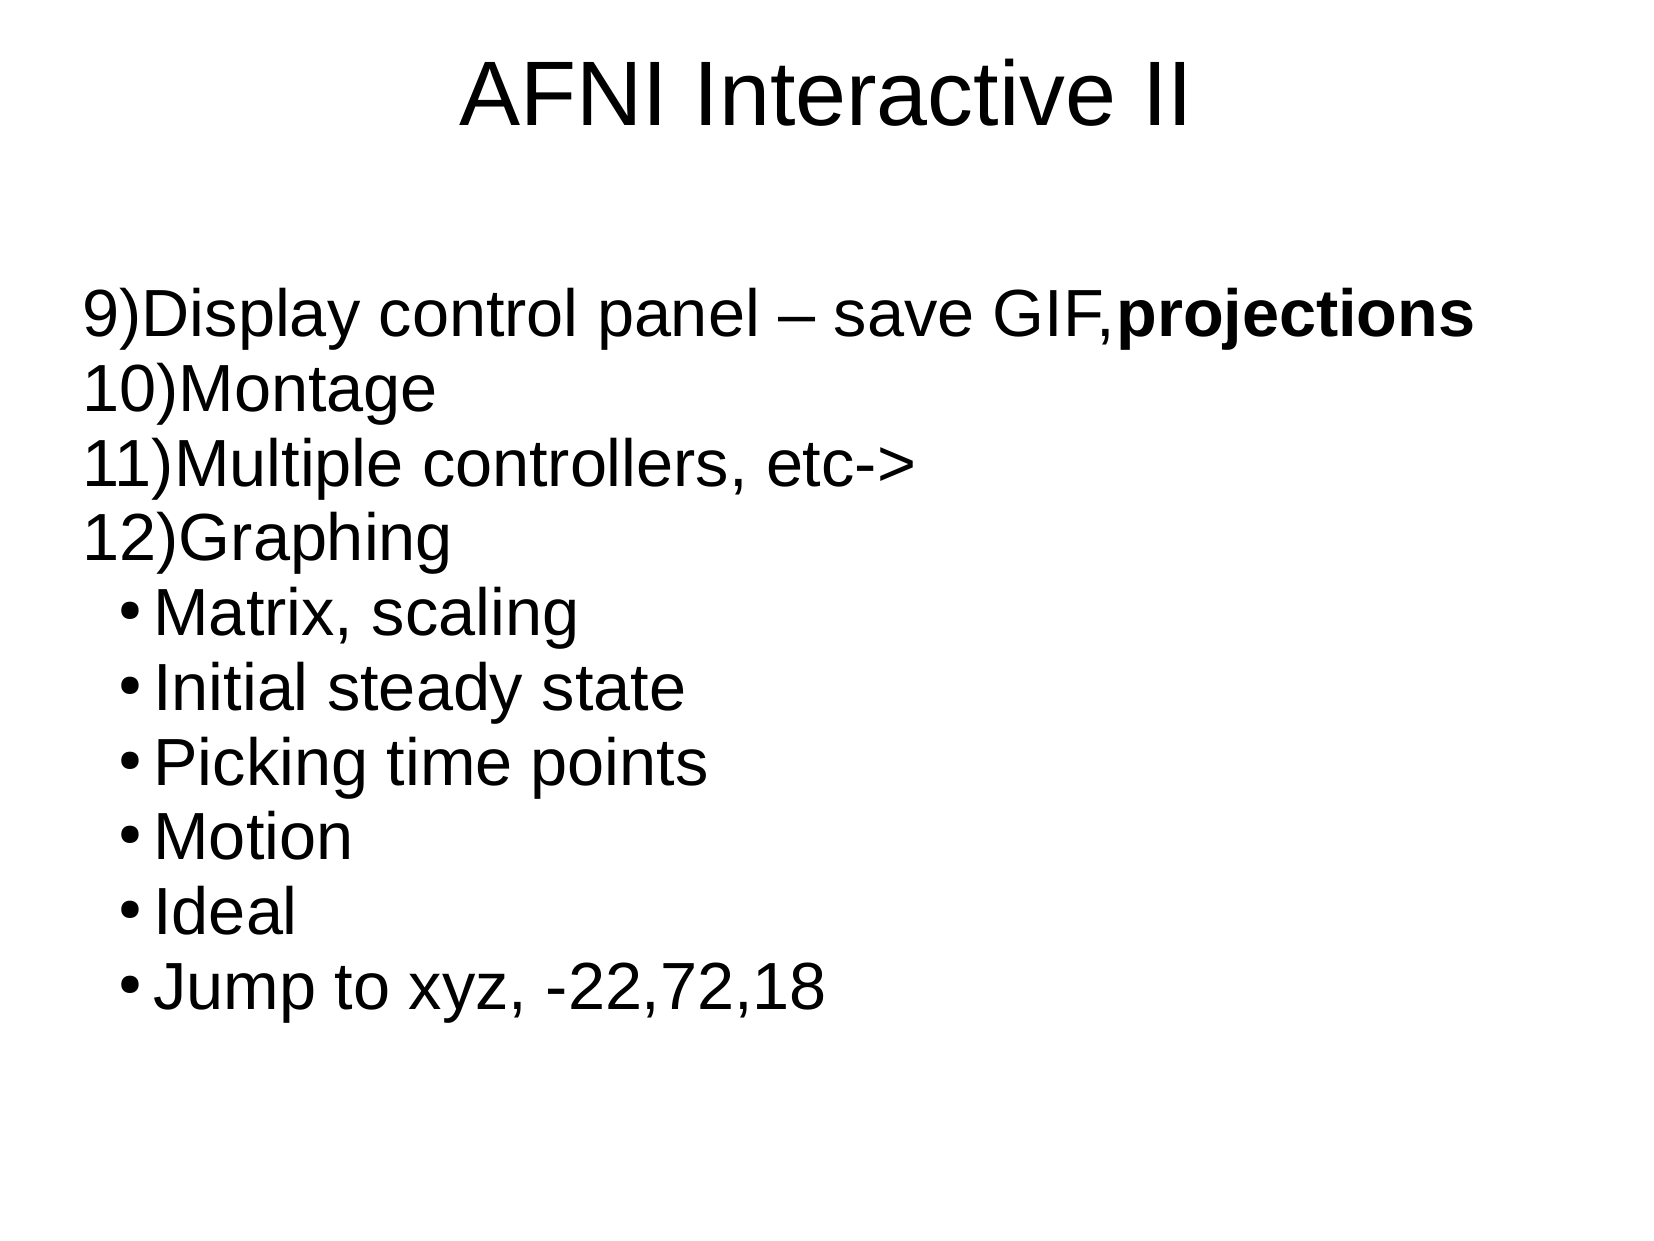

# AFNI Interactive II
Display control panel – save GIF,projections
Montage
Multiple controllers, etc->
Graphing
Matrix, scaling
Initial steady state
Picking time points
Motion
Ideal
Jump to xyz, -22,72,18